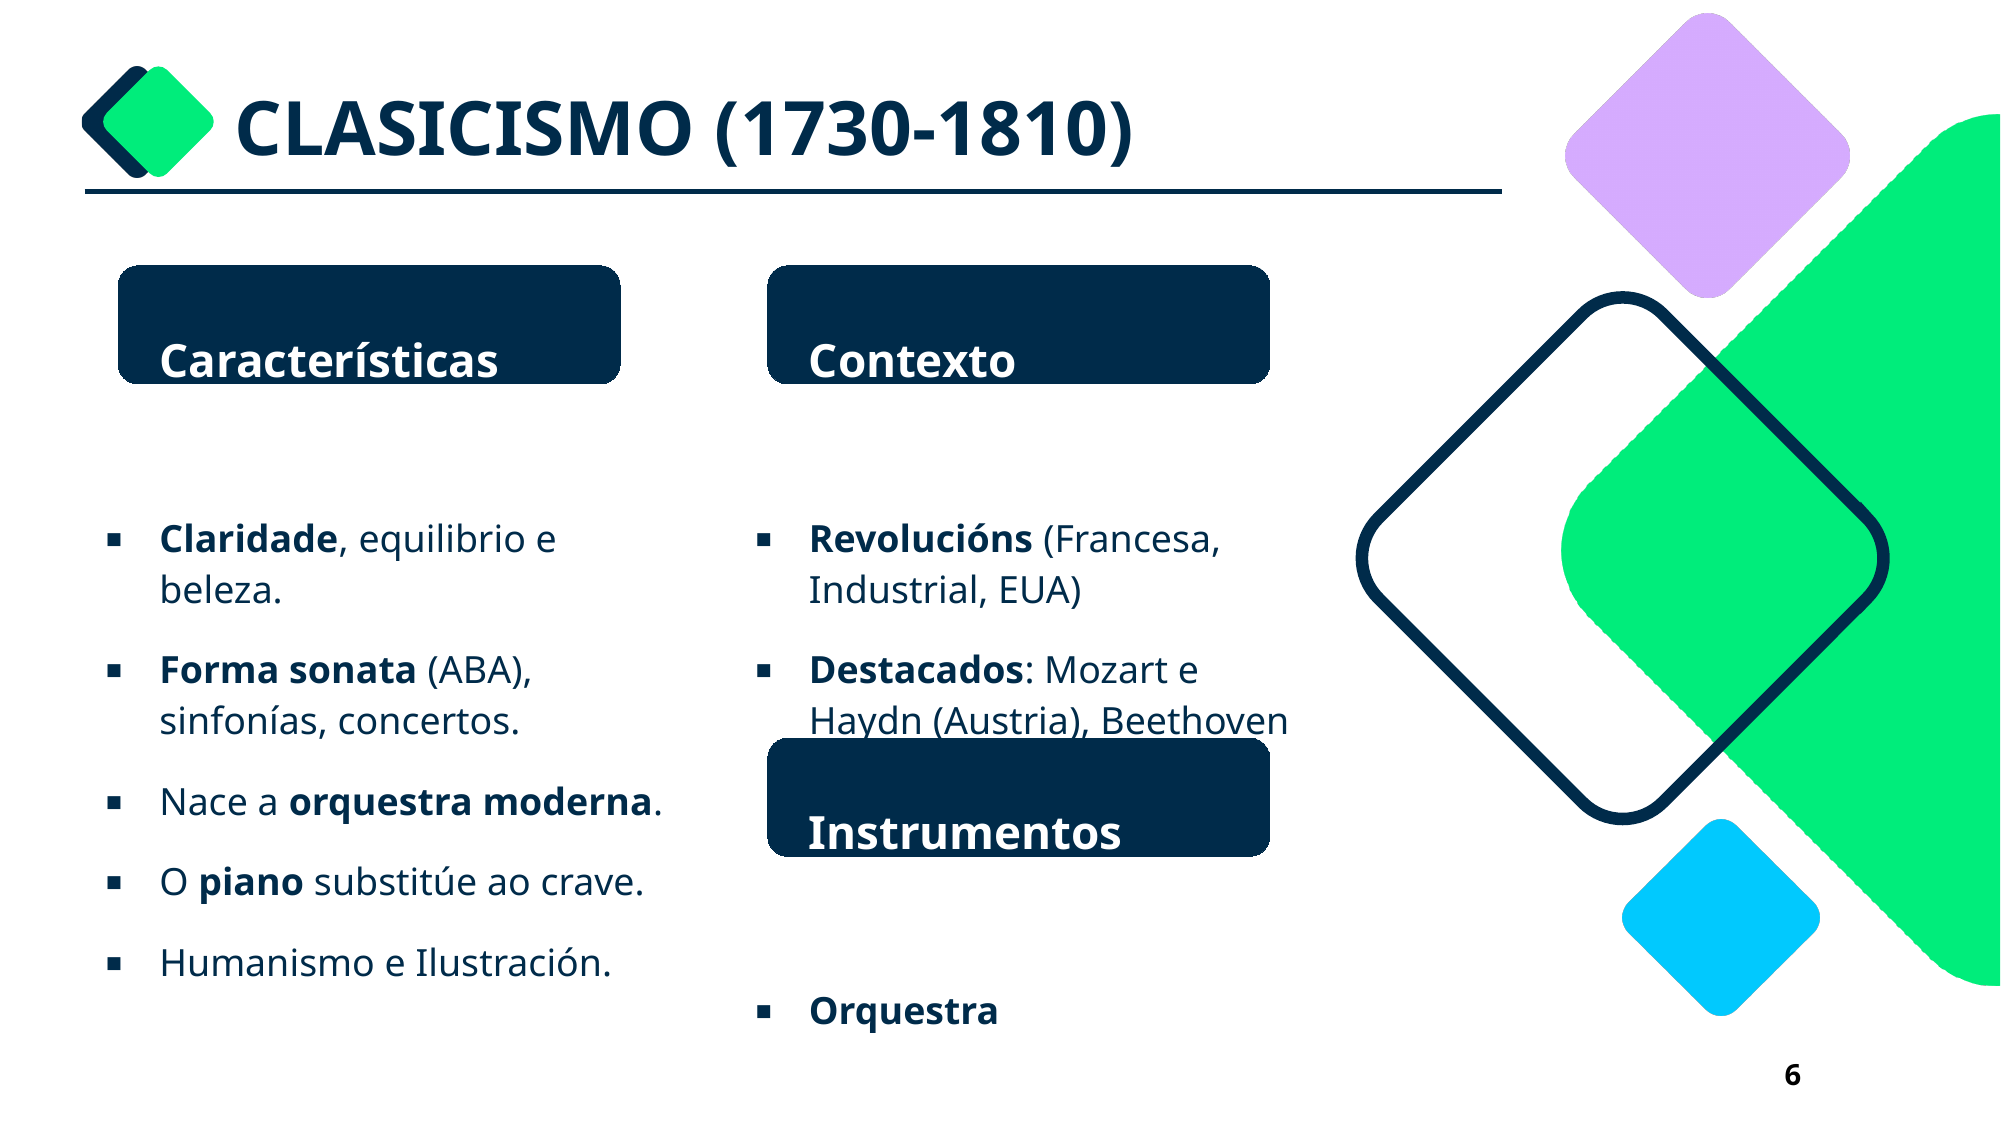

# CLASICISMO (1730-1810)
Características
Claridade, equilibrio e beleza.
Forma sonata (ABA), sinfonías, concertos.
Nace a orquestra moderna.
O piano substitúe ao crave.
Humanismo e Ilustración.
Contexto
Revolucións (Francesa, Industrial, EUA)
Destacados: Mozart e Haydn (Austria), Beethoven (Alemaña).
Instrumentos
Orquestra